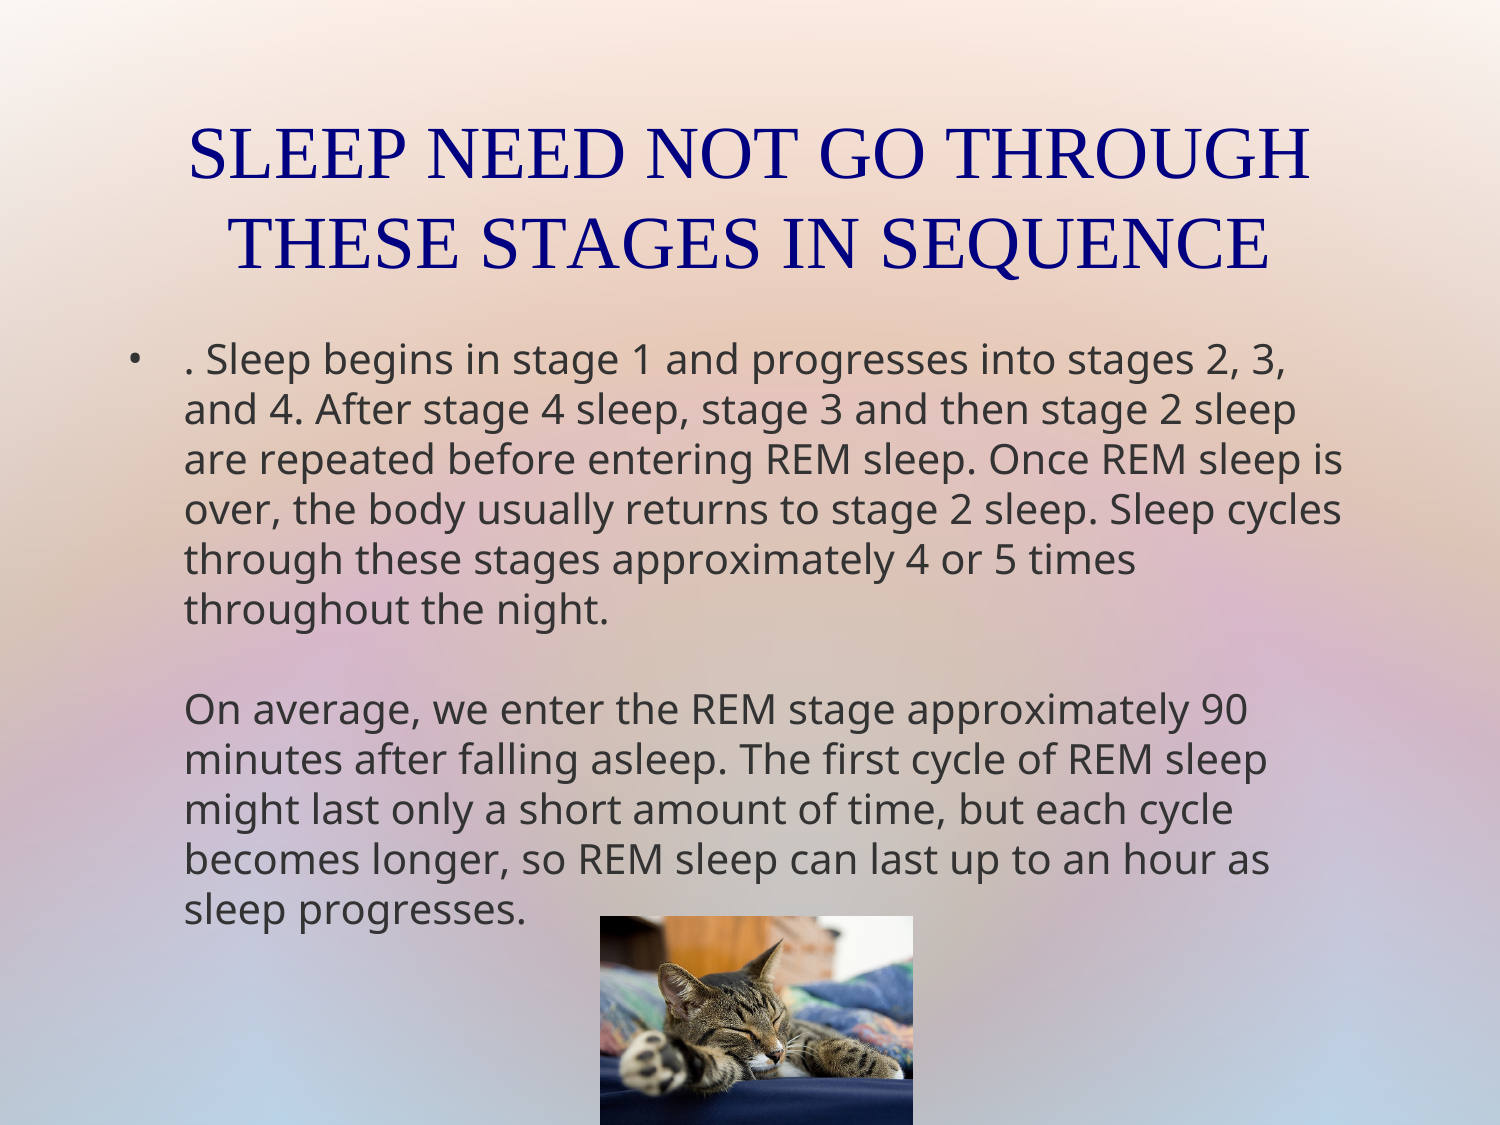

# SLEEP NEED NOT GO THROUGH THESE STAGES IN SEQUENCE
. Sleep begins in stage 1 and progresses into stages 2, 3, and 4. After stage 4 sleep, stage 3 and then stage 2 sleep are repeated before entering REM sleep. Once REM sleep is over, the body usually returns to stage 2 sleep. Sleep cycles through these stages approximately 4 or 5 times throughout the night.
On average, we enter the REM stage approximately 90 minutes after falling asleep. The first cycle of REM sleep might last only a short amount of time, but each cycle becomes longer, so REM sleep can last up to an hour as sleep progresses.